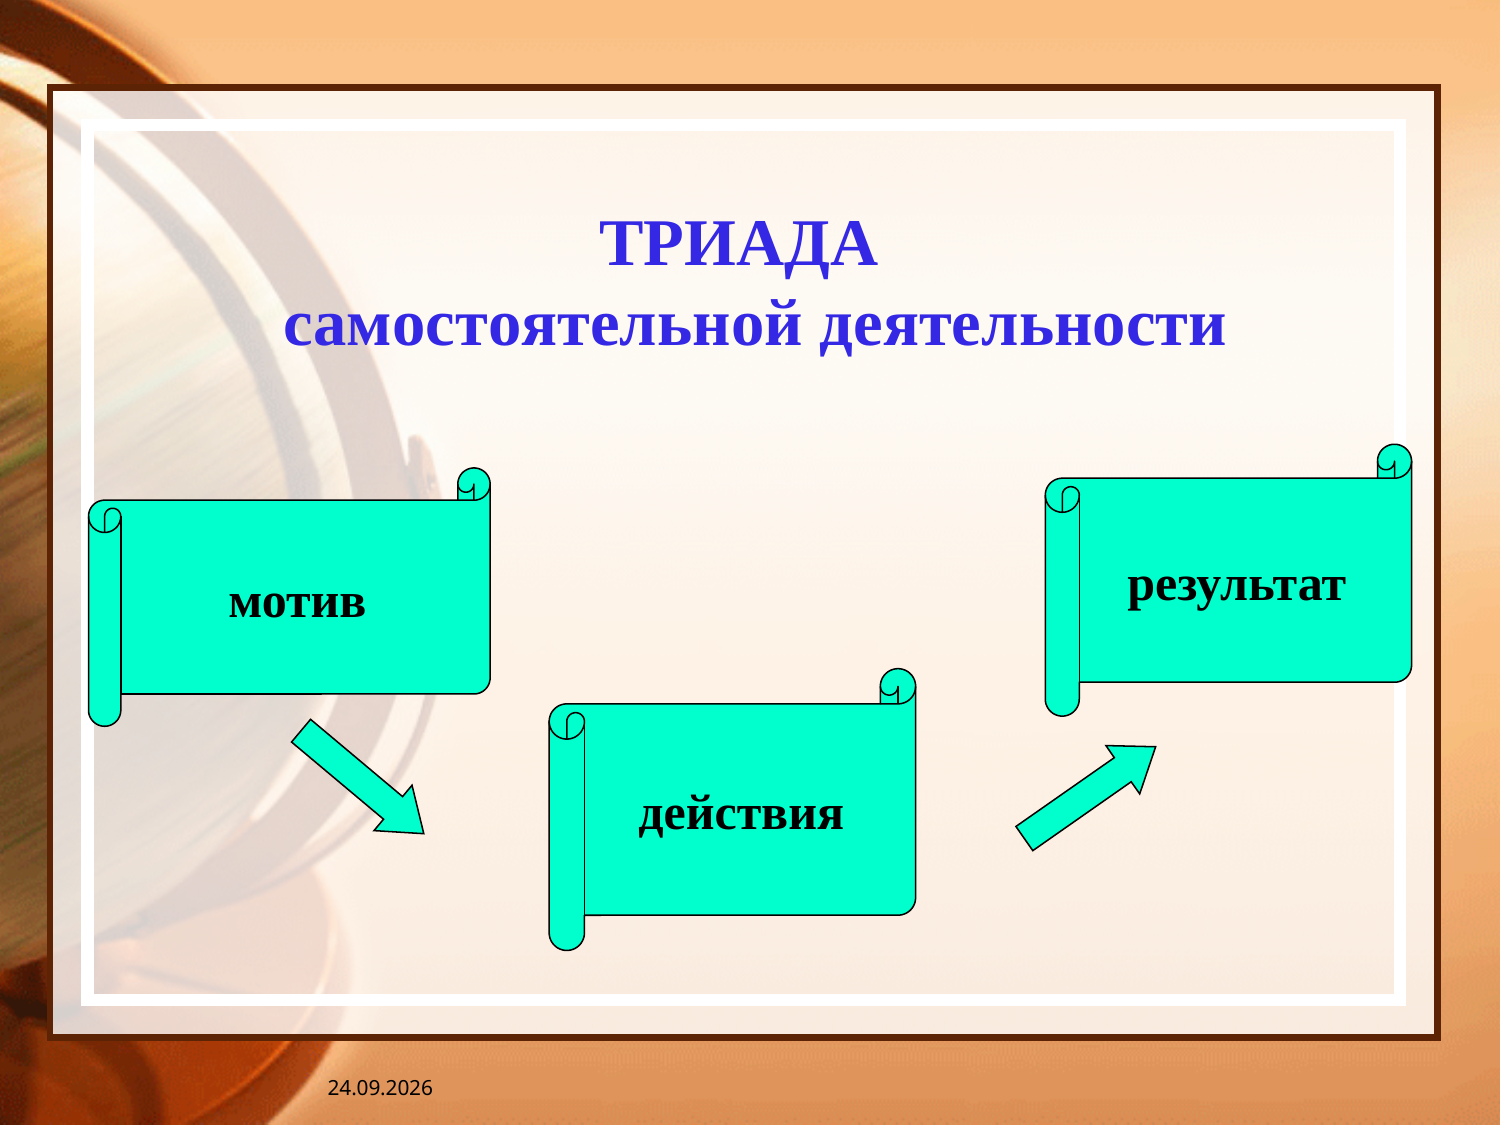

# ТРИАДА самостоятельной деятельности
результат
мотив
действия